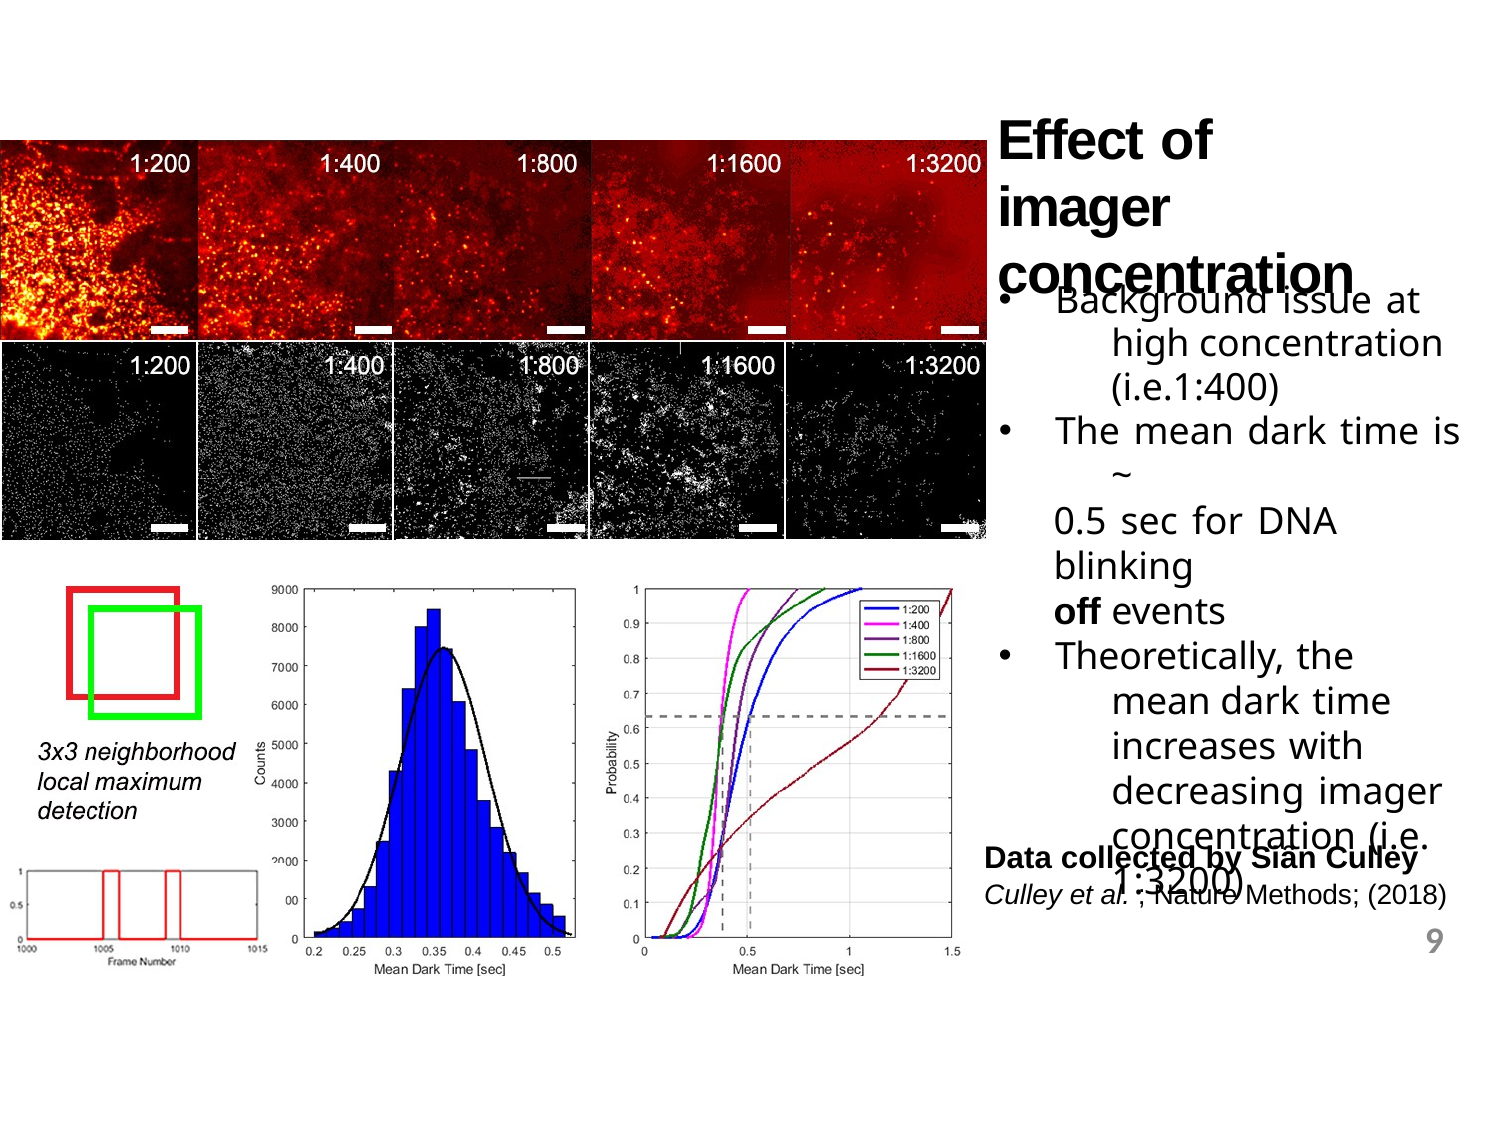

# Effect of imager concentration
Background issue at high concentration (i.e.1:400)
The mean dark time is ~
0.5 sec for DNA blinking
off events
Theoretically, the mean dark time increases with decreasing imager concentration (i.e. 1:3200)
Data collected by Siȃn Culley
Culley et al. ; Nature Methods; (2018)
9